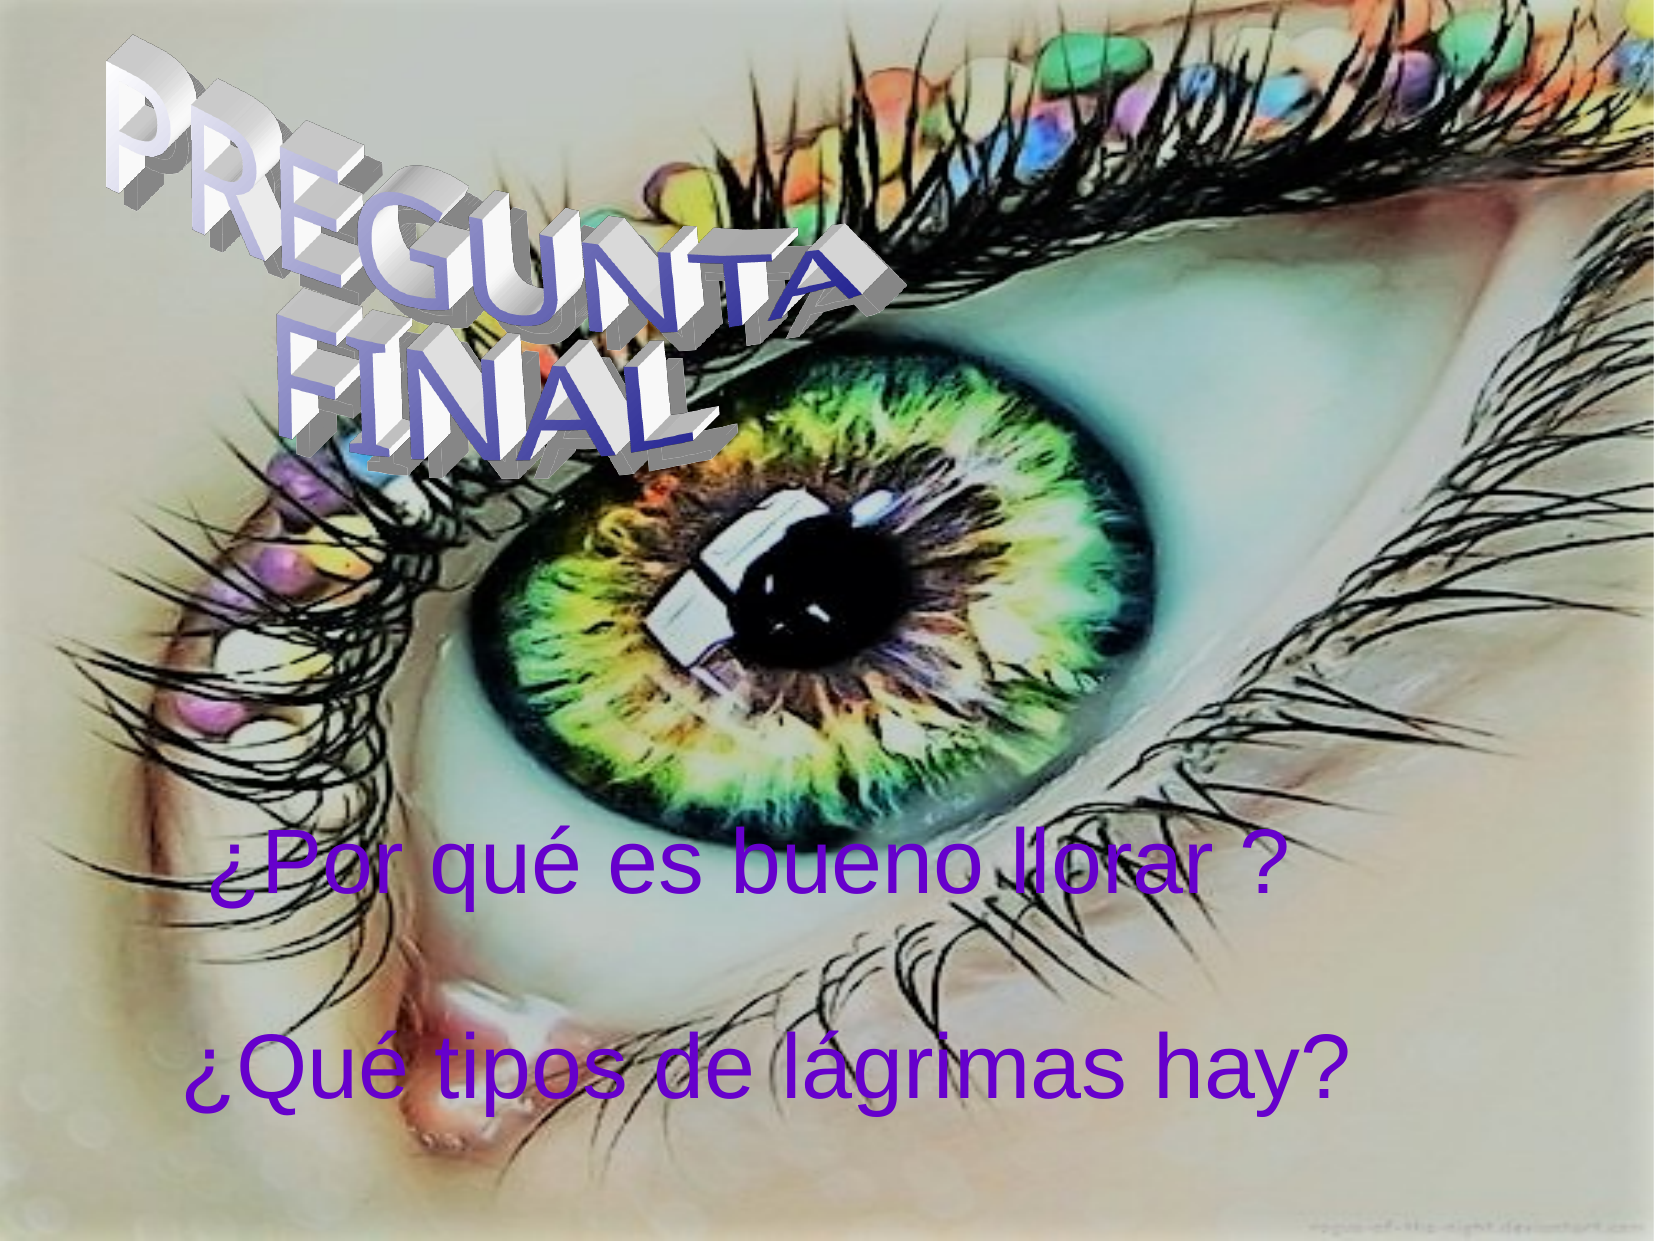

PREGUNTA
FINAL
 ¿Por qué es bueno llorar ?
¿Qué tipos de lágrimas hay?